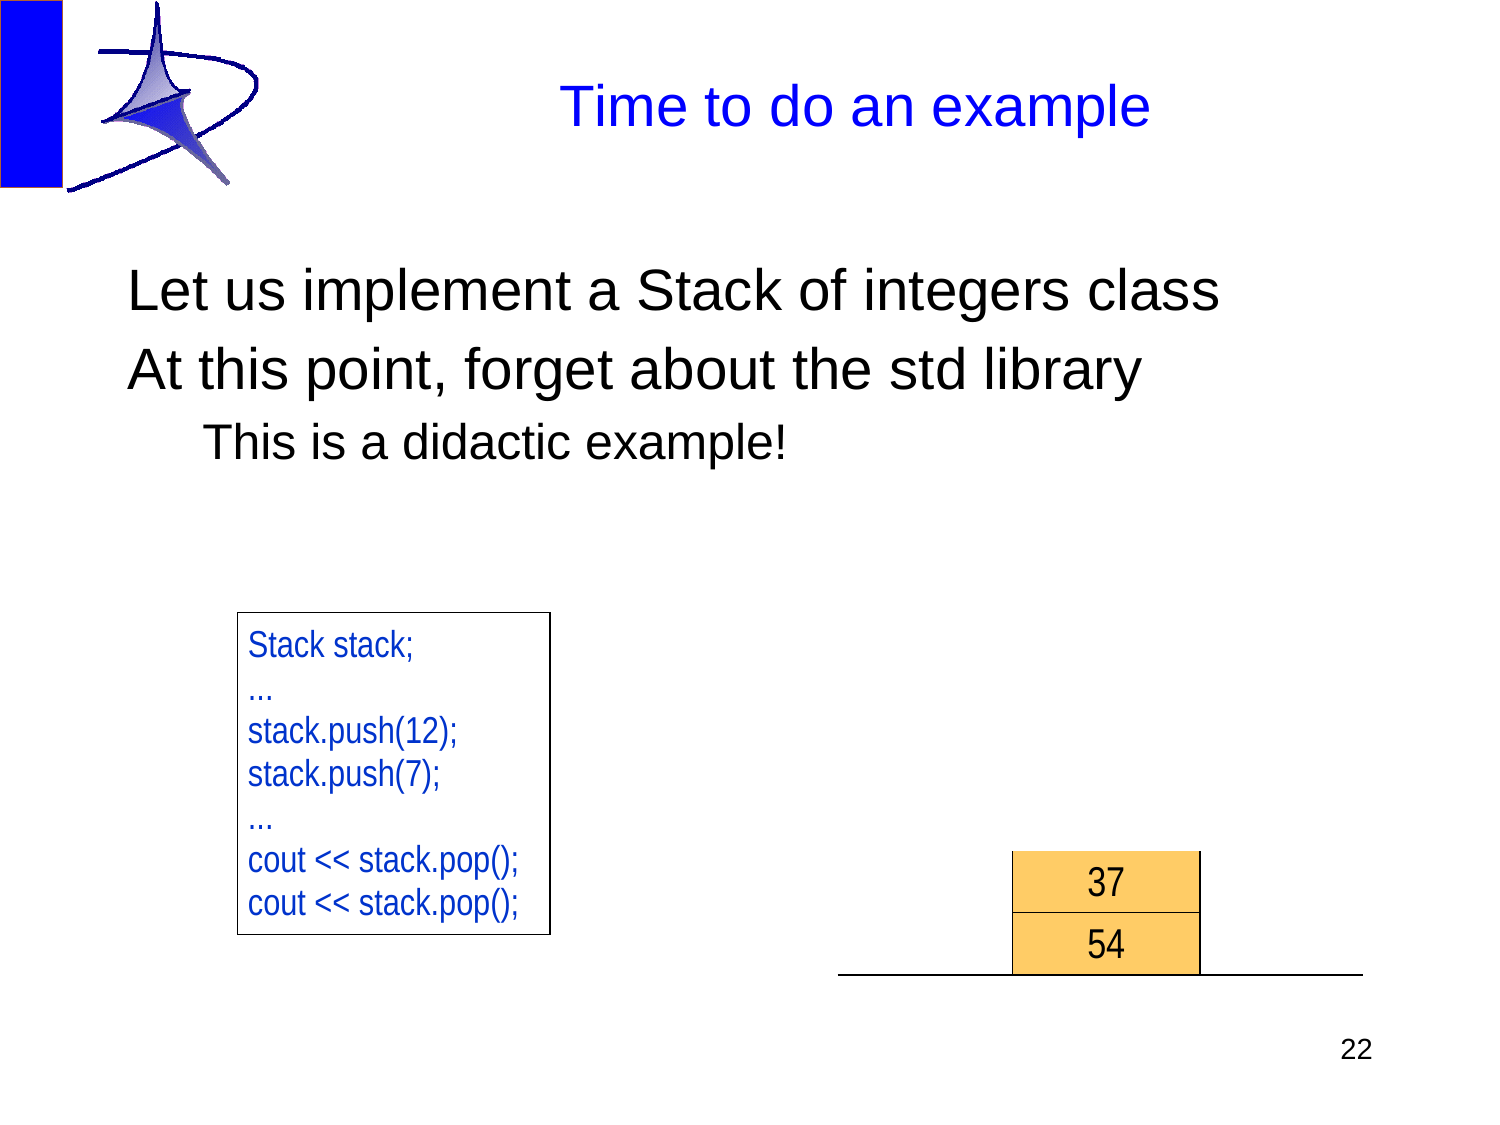

# Time to do an example
Let us implement a Stack of integers class
At this point, forget about the std library
This is a didactic example!
Stack stack;
...
stack.push(12);
stack.push(7);
...
cout << stack.pop();
cout << stack.pop();
7
12
37
54
22